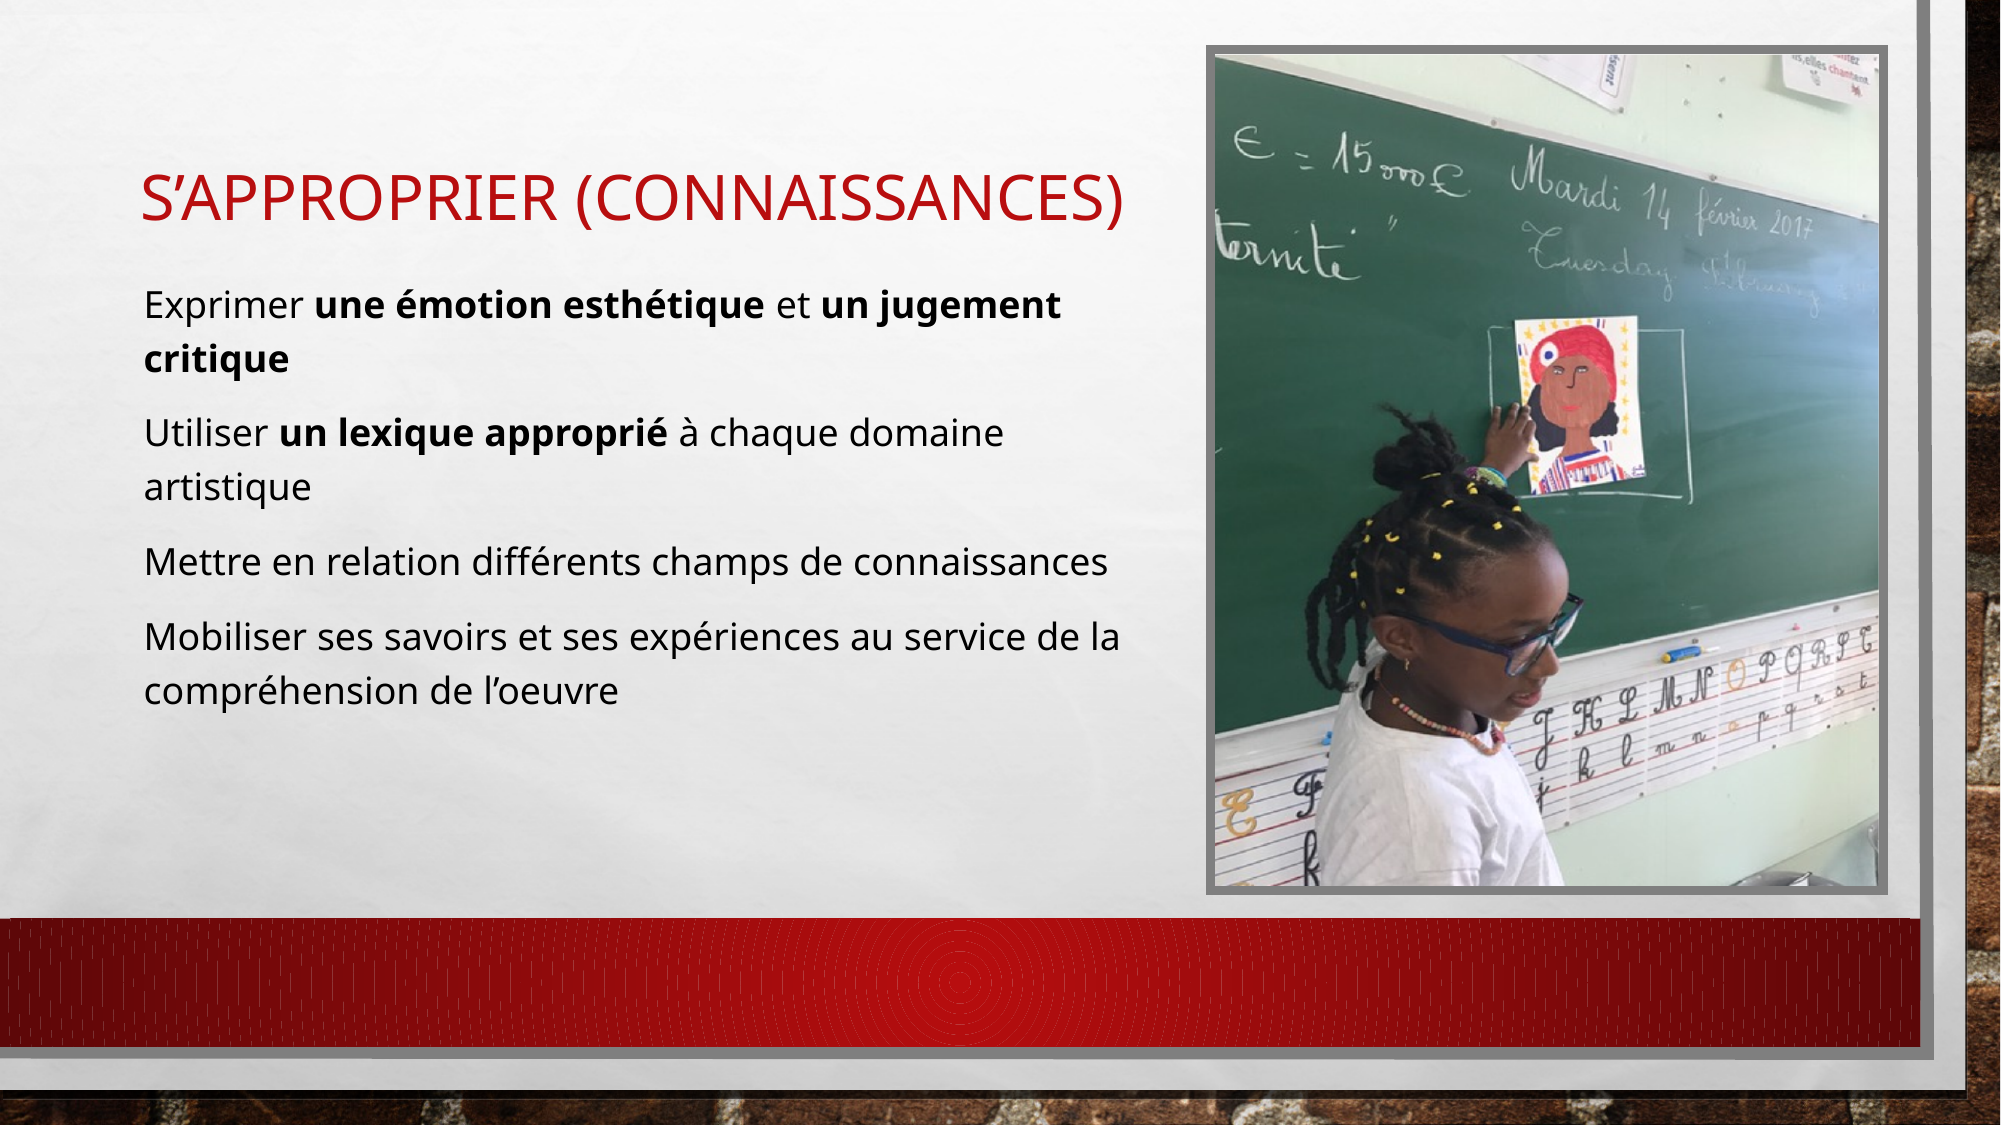

# S’approprier (connaissances)
Exprimer une émotion esthétique et un jugement critique
Utiliser un lexique approprié à chaque domaine artistique
Mettre en relation différents champs de connaissances
Mobiliser ses savoirs et ses expériences au service de la compréhension de l’oeuvre